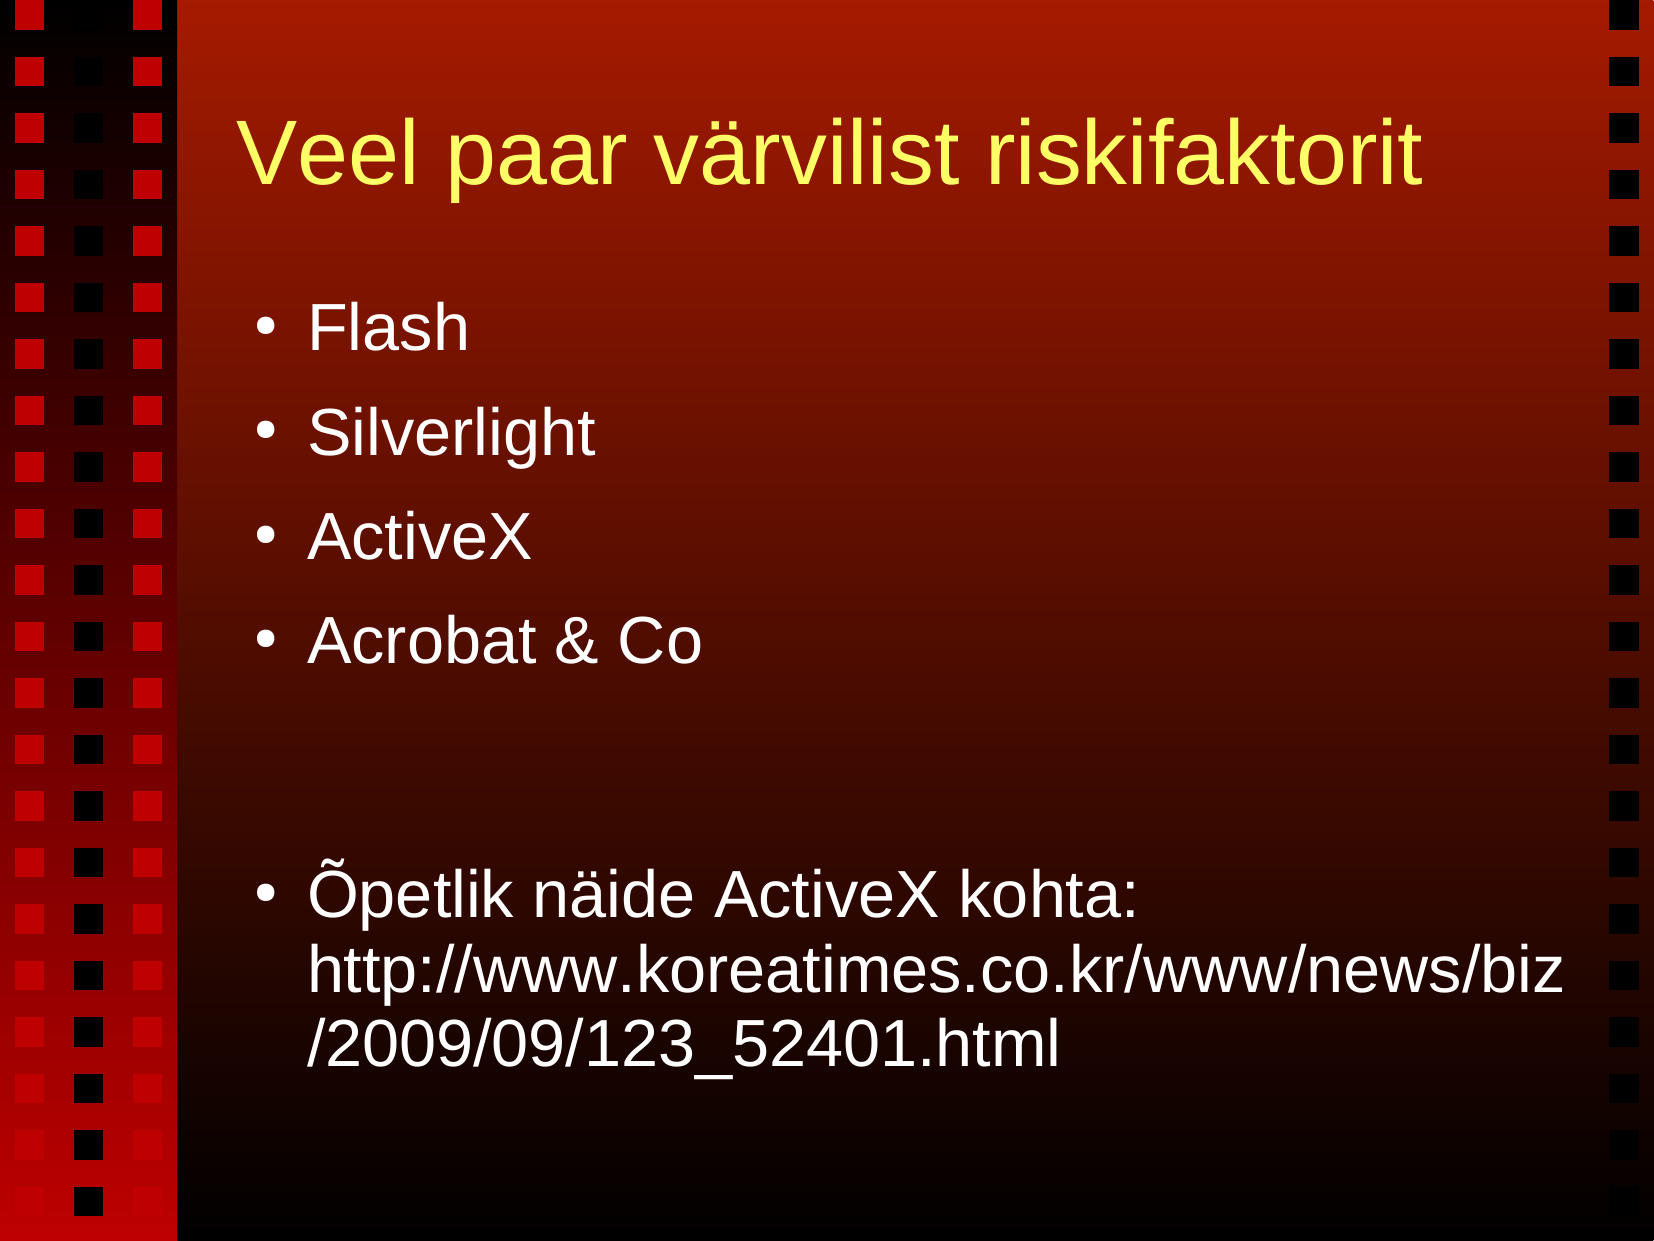

# Veel paar värvilist riskifaktorit
Flash
Silverlight
ActiveX
Acrobat & Co
Õpetlik näide ActiveX kohta: http://www.koreatimes.co.kr/www/news/biz/2009/09/123_52401.html